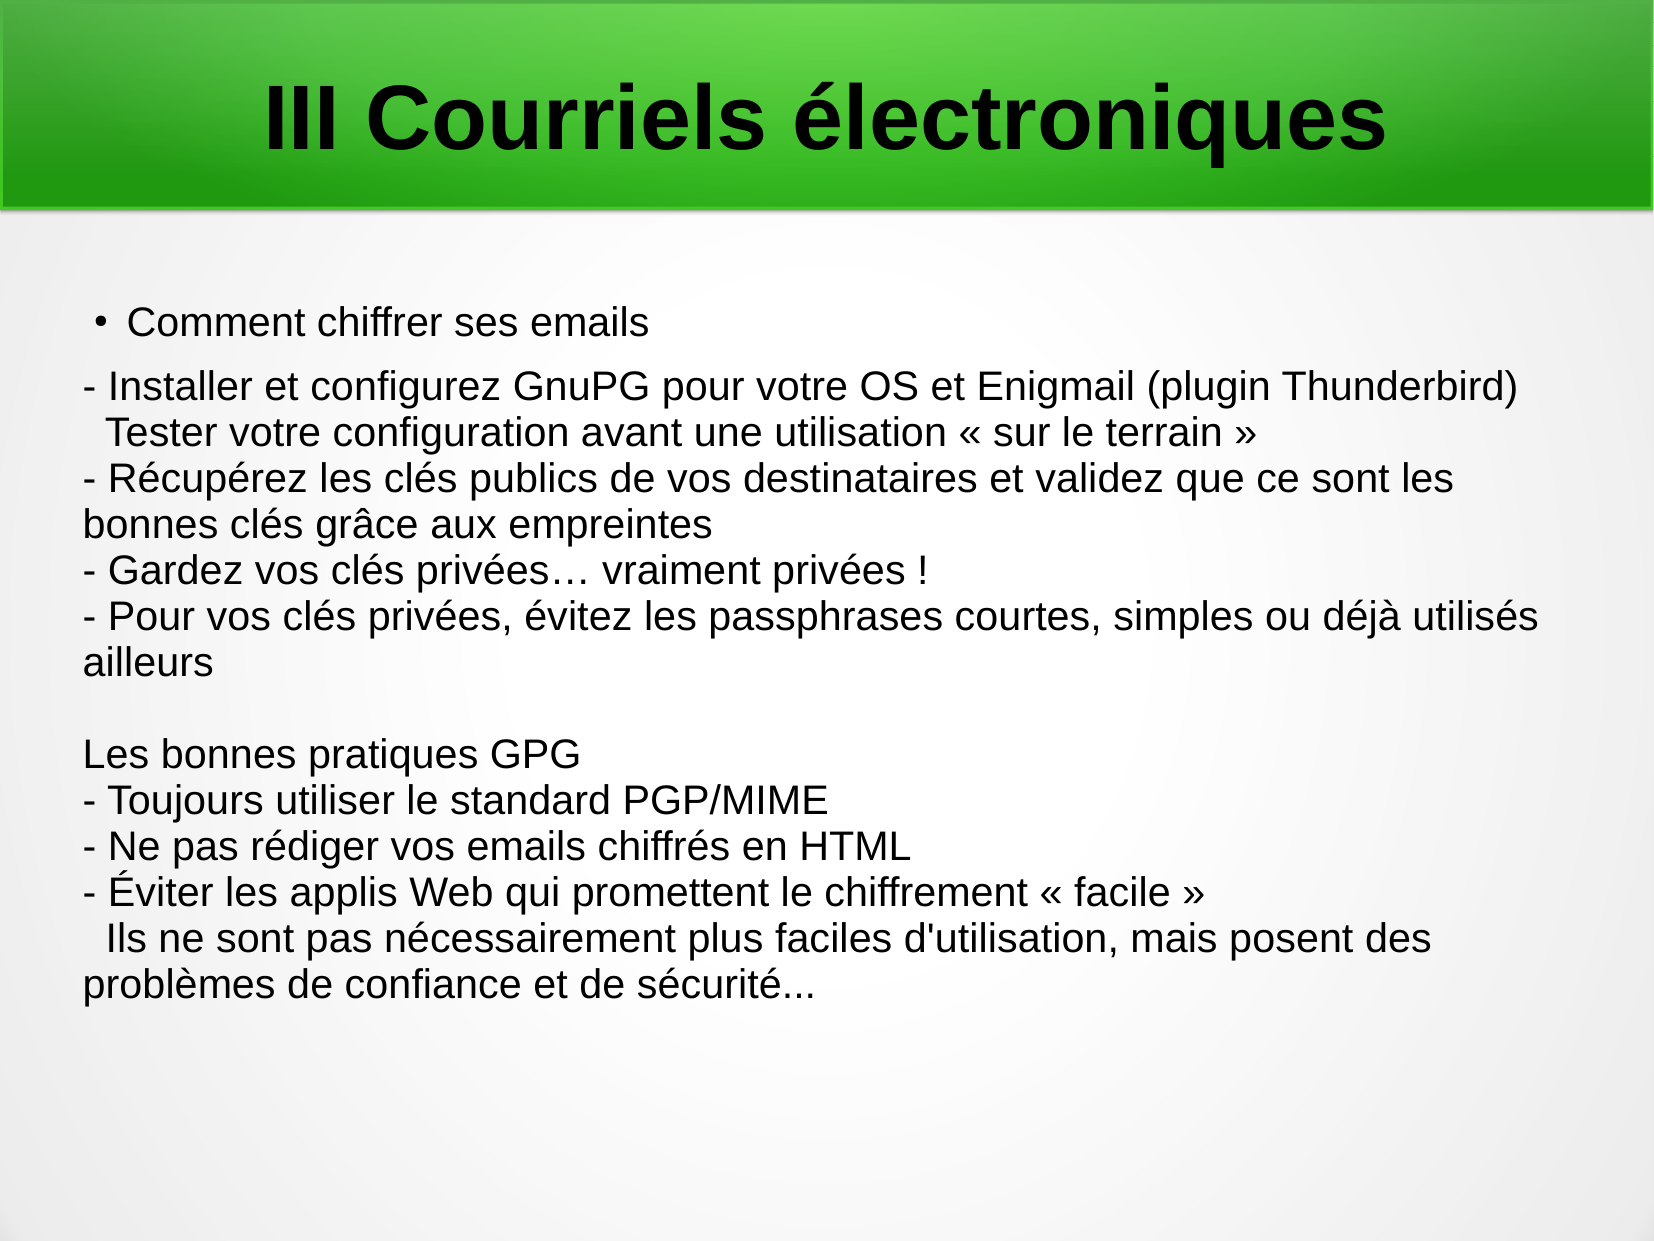

# III Courriels électroniques
Comment chiffrer ses emails
- Installer et configurez GnuPG pour votre OS et Enigmail (plugin Thunderbird)
 Tester votre configuration avant une utilisation « sur le terrain »
- Récupérez les clés publics de vos destinataires et validez que ce sont les bonnes clés grâce aux empreintes
- Gardez vos clés privées… vraiment privées !
- Pour vos clés privées, évitez les passphrases courtes, simples ou déjà utilisés ailleurs
Les bonnes pratiques GPG
- Toujours utiliser le standard PGP/MIME
- Ne pas rédiger vos emails chiffrés en HTML
- Éviter les applis Web qui promettent le chiffrement « facile »
 Ils ne sont pas nécessairement plus faciles d'utilisation, mais posent des problèmes de confiance et de sécurité...